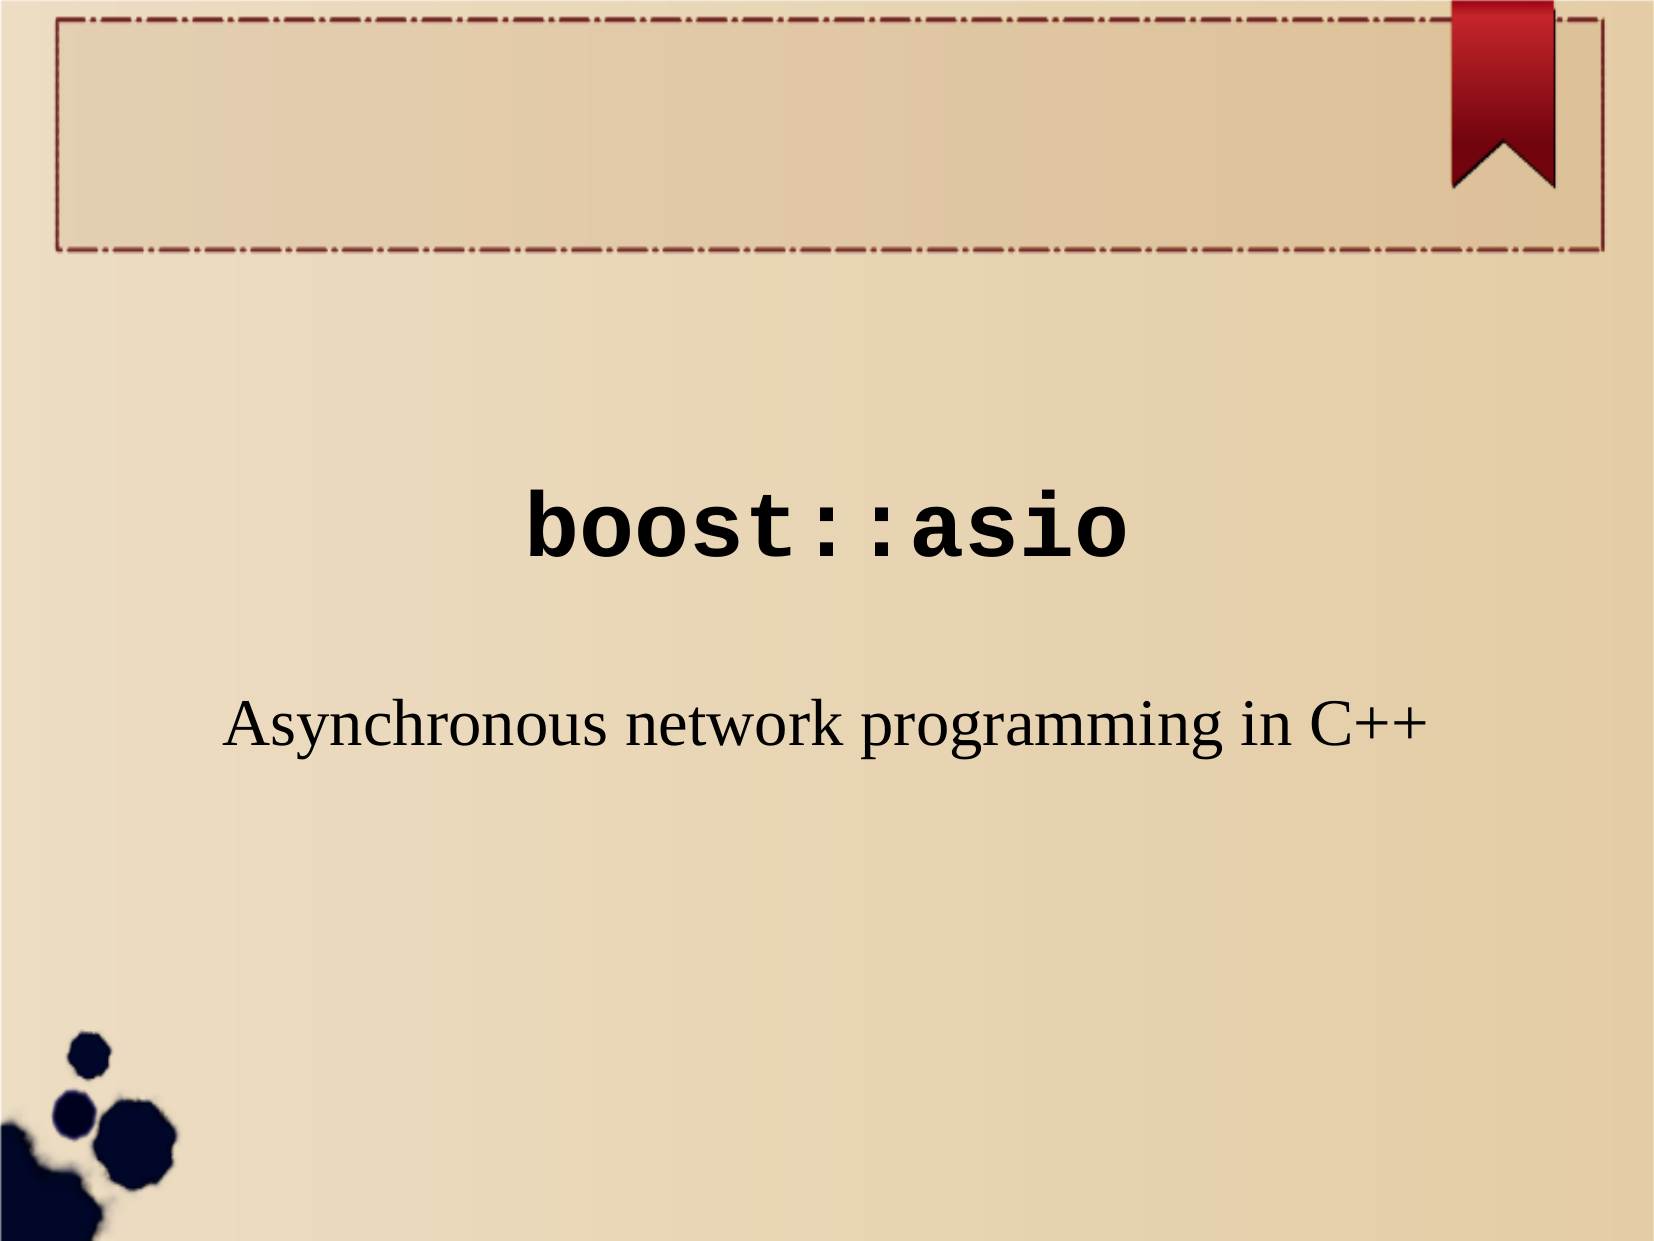

# boost::asio
Asynchronous network programming in C++